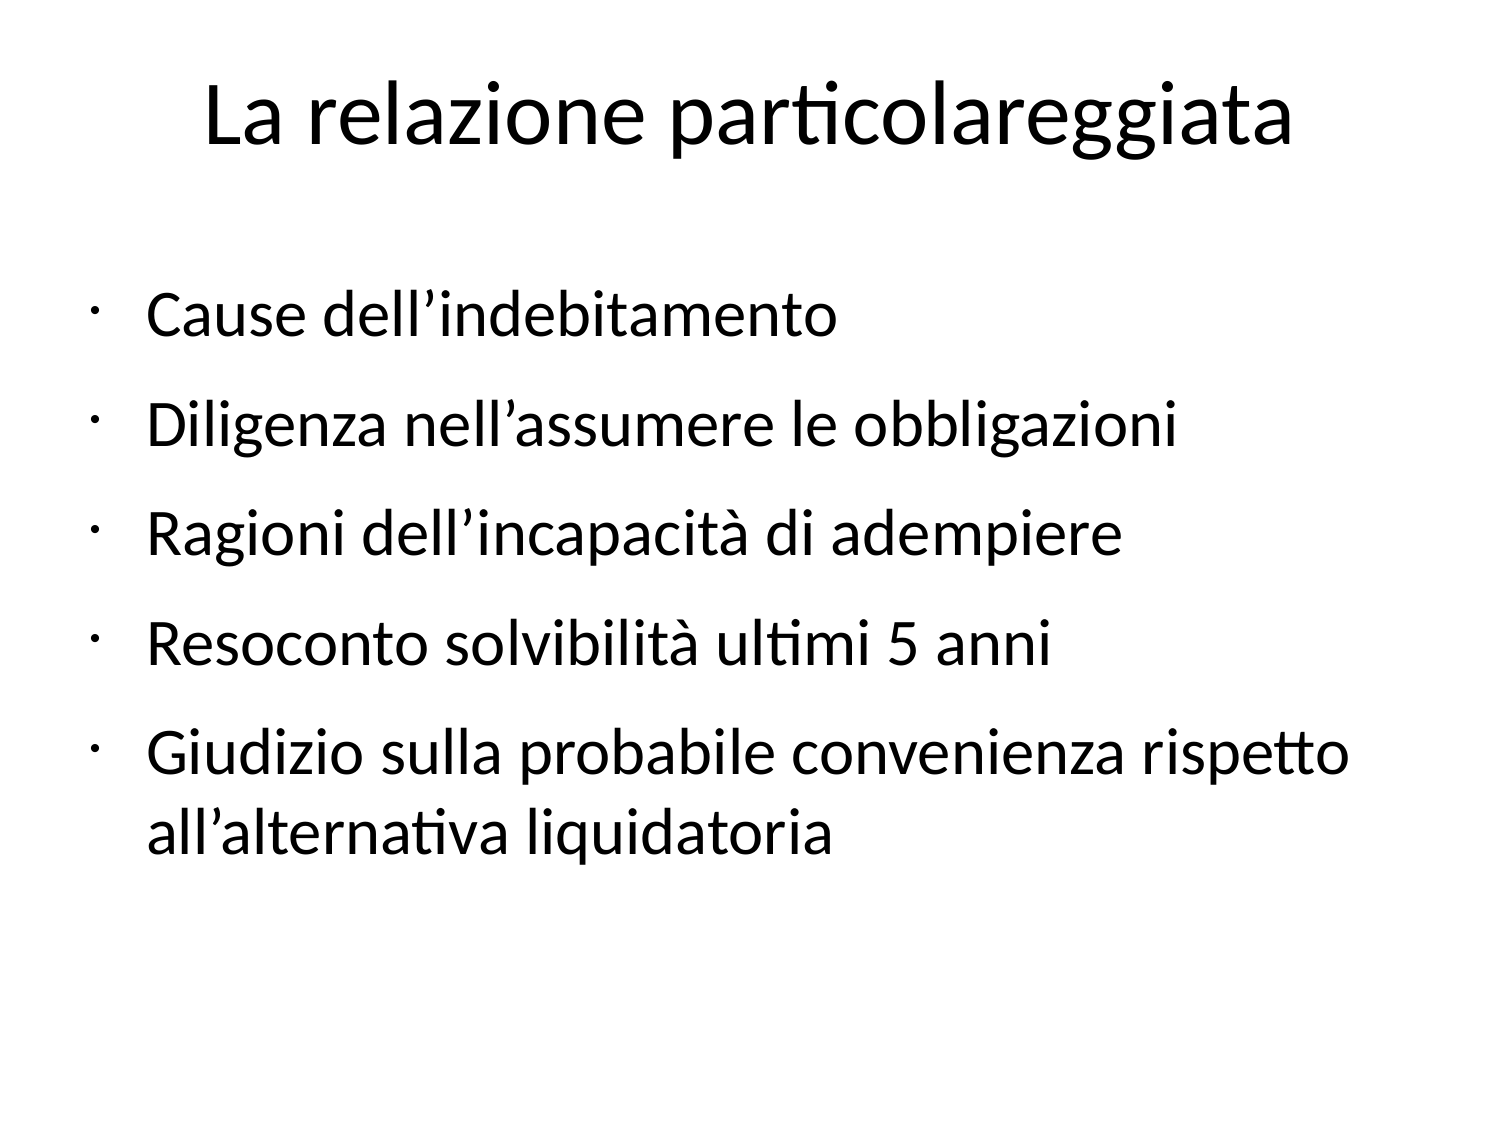

# La relazione particolareggiata
Cause dell’indebitamento
Diligenza nell’assumere le obbligazioni
Ragioni dell’incapacità di adempiere
Resoconto solvibilità ultimi 5 anni
Giudizio sulla probabile convenienza rispetto all’alternativa liquidatoria